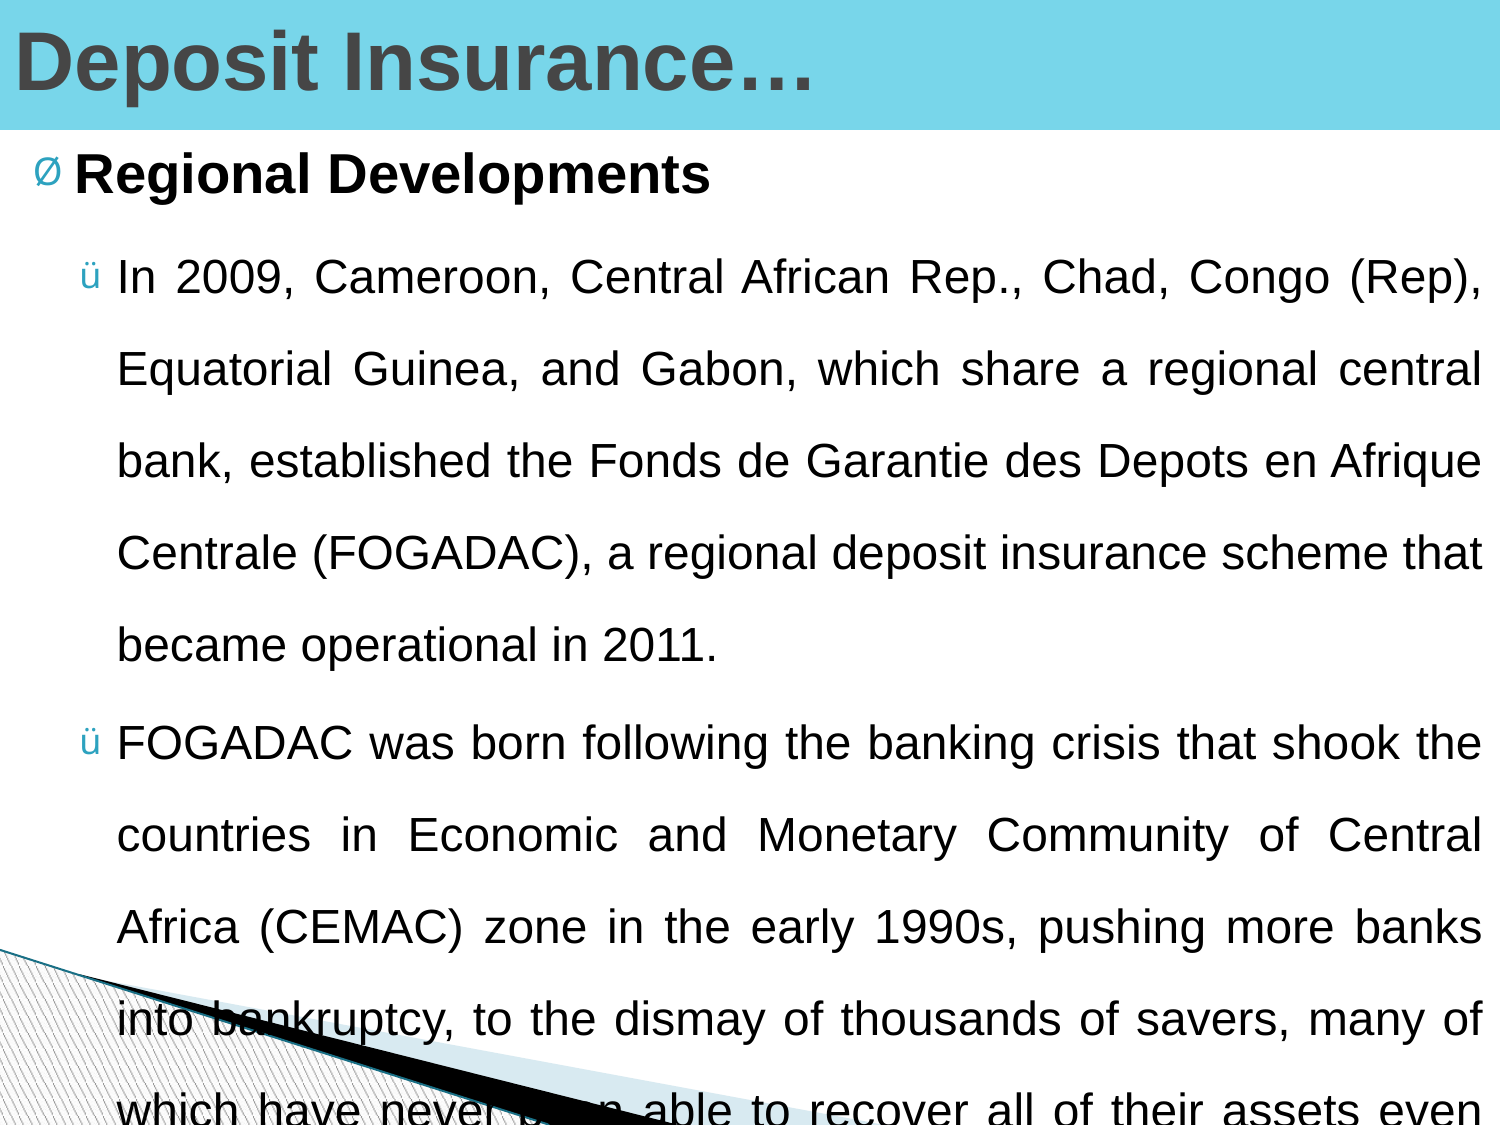

Deposit Insurance…
# Regional Developments
In 2009, Cameroon, Central African Rep., Chad, Congo (Rep), Equatorial Guinea, and Gabon, which share a regional central bank, established the Fonds de Garantie des Depots en Afrique Centrale (FOGADAC), a regional deposit insurance scheme that became operational in 2011.
FOGADAC was born following the banking crisis that shook the countries in Economic and Monetary Community of Central Africa (CEMAC) zone in the early 1990s, pushing more banks into bankruptcy, to the dismay of thousands of savers, many of which have never been able to recover all of their assets even to this day.
FOGADAC reimburse savers' deposits and other assets placed with banks in the CEMAC, up to 5 million FCFA maximum, in case of difficulties for member financial institutions.